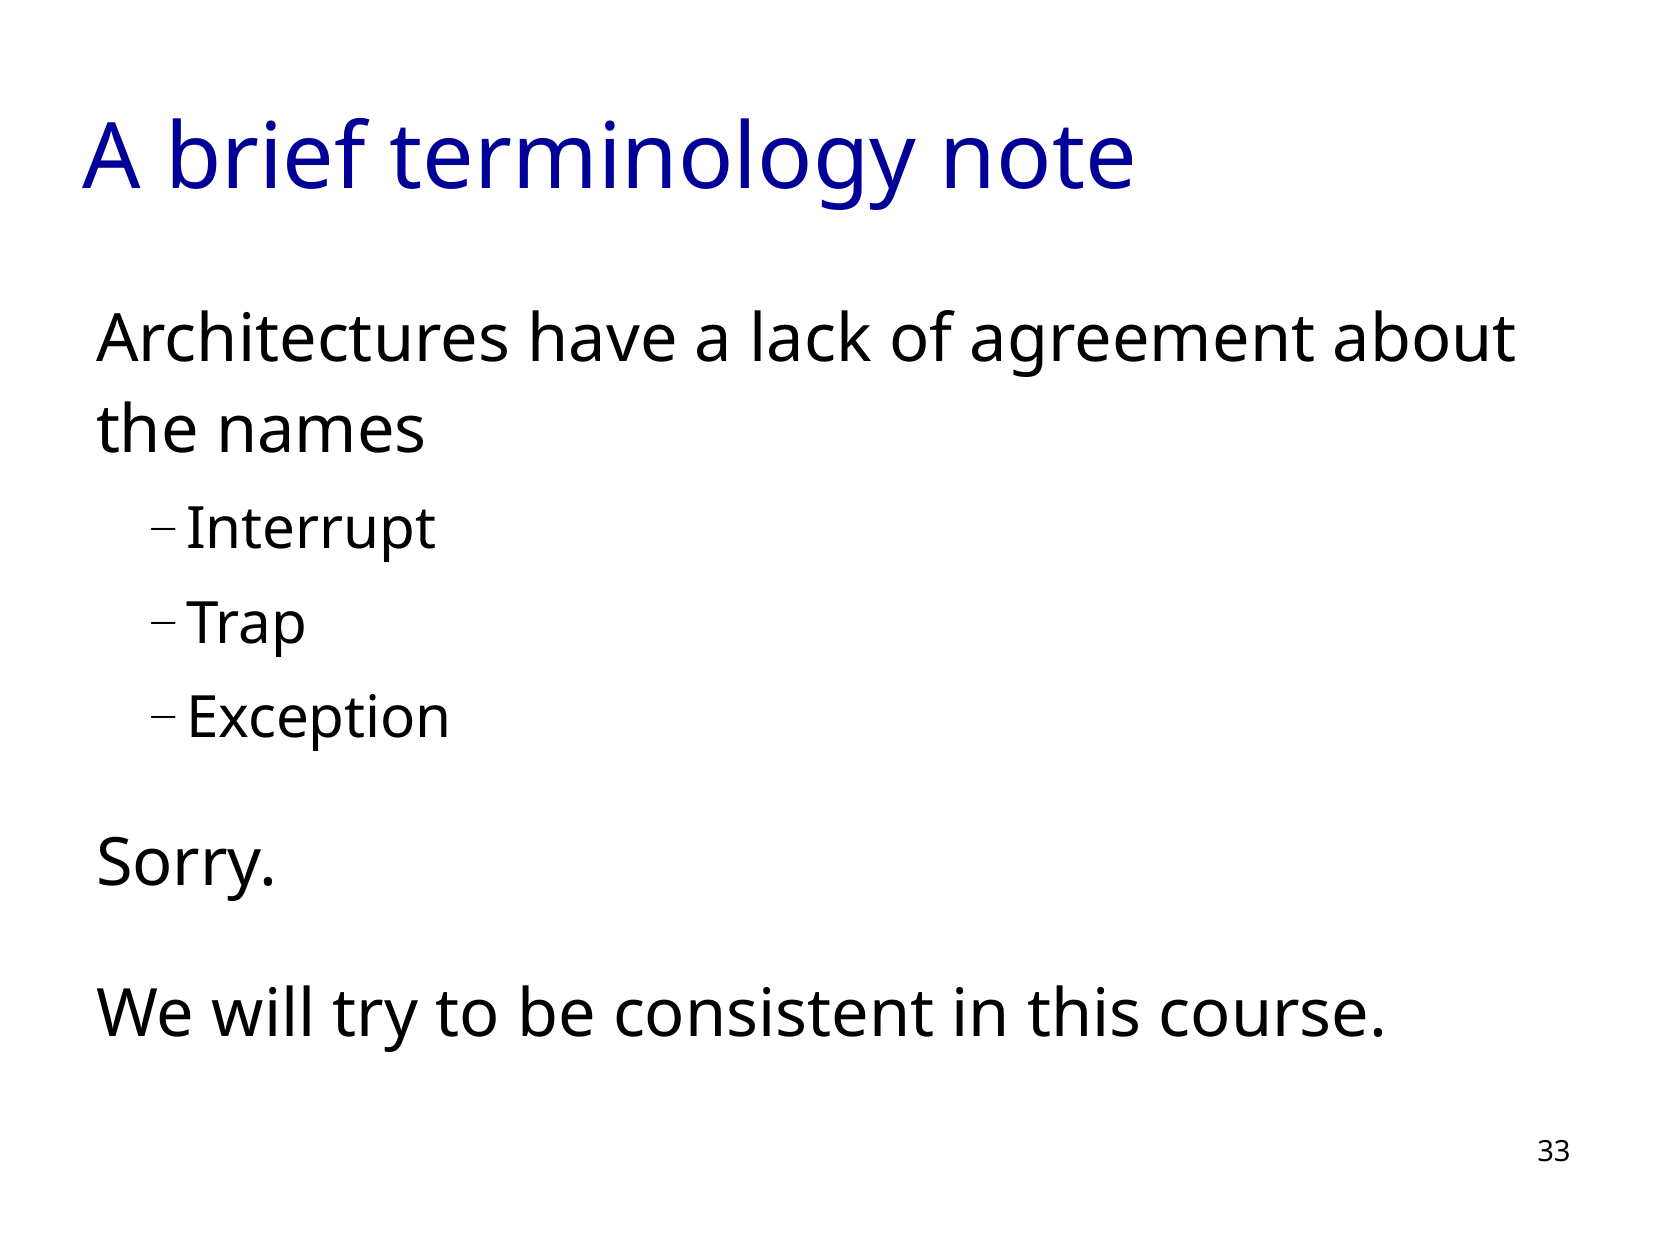

# A brief terminology note
Architectures have a lack of agreement about the names
Interrupt
Trap
Exception
Sorry.
We will try to be consistent in this course.
33